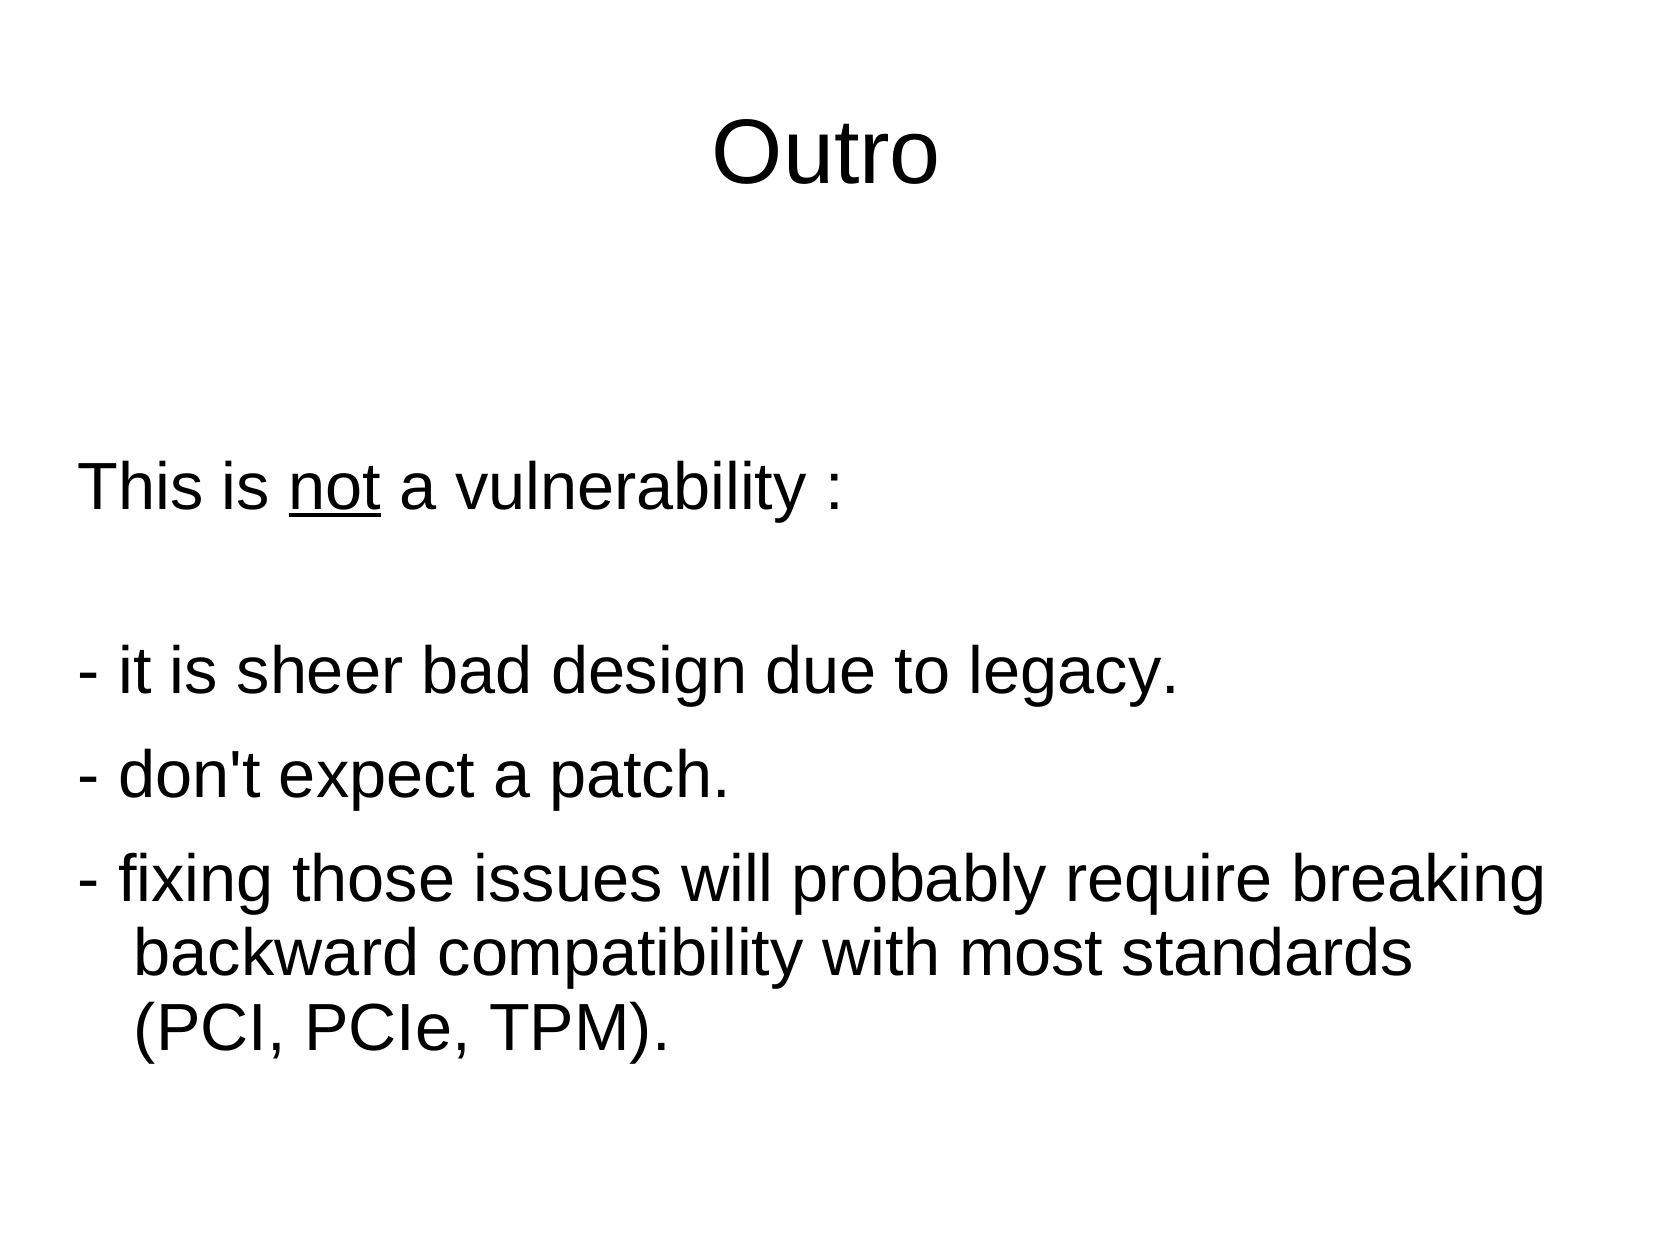

# Outro
This is not a vulnerability :
- it is sheer bad design due to legacy.
- don't expect a patch.
- fixing those issues will probably require breaking backward compatibility with most standards (PCI, PCIe, TPM).